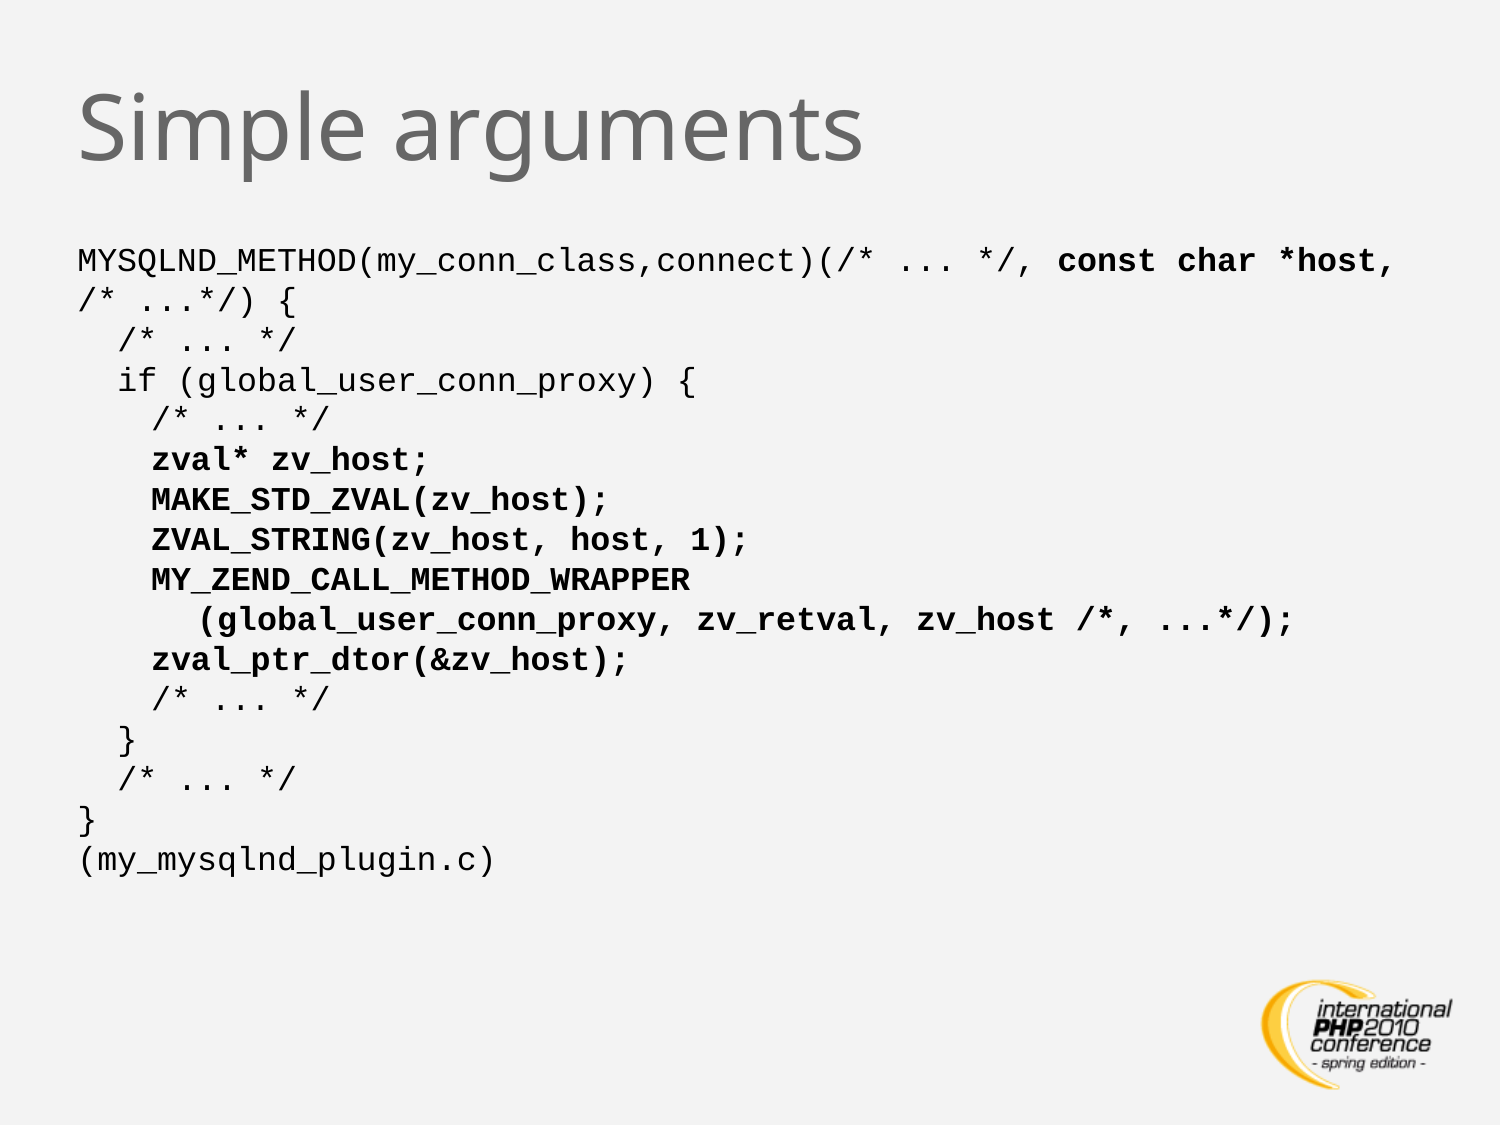

# Simple arguments
MYSQLND_METHOD(my_conn_class,connect)(/* ... */, const char *host,
/* ...*/) {
 /* ... */
 if (global_user_conn_proxy) {
	/* ... */
	zval* zv_host;
	MAKE_STD_ZVAL(zv_host);
	ZVAL_STRING(zv_host, host, 1);
	MY_ZEND_CALL_METHOD_WRAPPER
 (global_user_conn_proxy, zv_retval, zv_host /*, ...*/);
	zval_ptr_dtor(&zv_host);
	/* ... */
 }
 /* ... */
}
(my_mysqlnd_plugin.c)